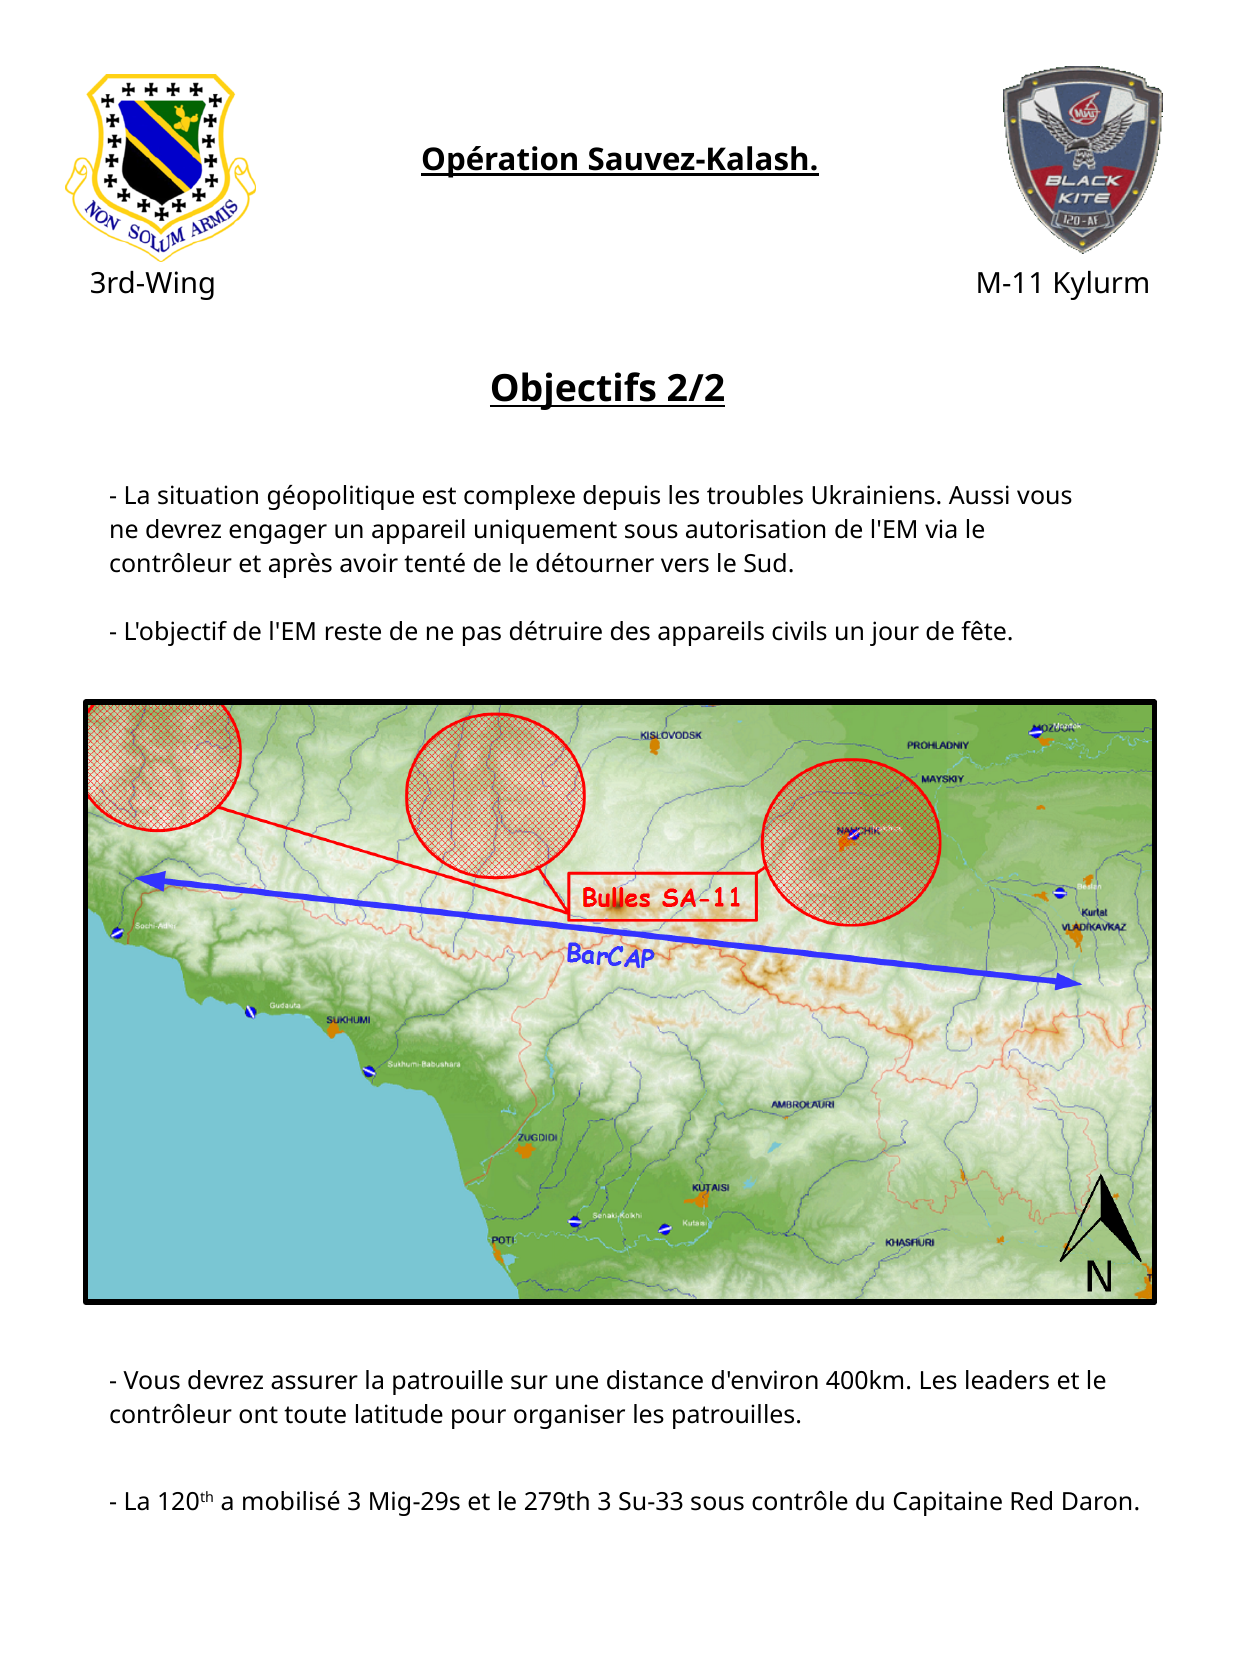

# Opération Sauvez-Kalash. 3rd-Wing											M-11 Kylurm
Objectifs 2/2
- La situation géopolitique est complexe depuis les troubles Ukrainiens. Aussi vous ne devrez engager un appareil uniquement sous autorisation de l'EM via le contrôleur et après avoir tenté de le détourner vers le Sud.
- L'objectif de l'EM reste de ne pas détruire des appareils civils un jour de fête.
- Vous devrez assurer la patrouille sur une distance d'environ 400km. Les leaders et le contrôleur ont toute latitude pour organiser les patrouilles.
- La 120th a mobilisé 3 Mig-29s et le 279th 3 Su-33 sous contrôle du Capitaine Red Daron.